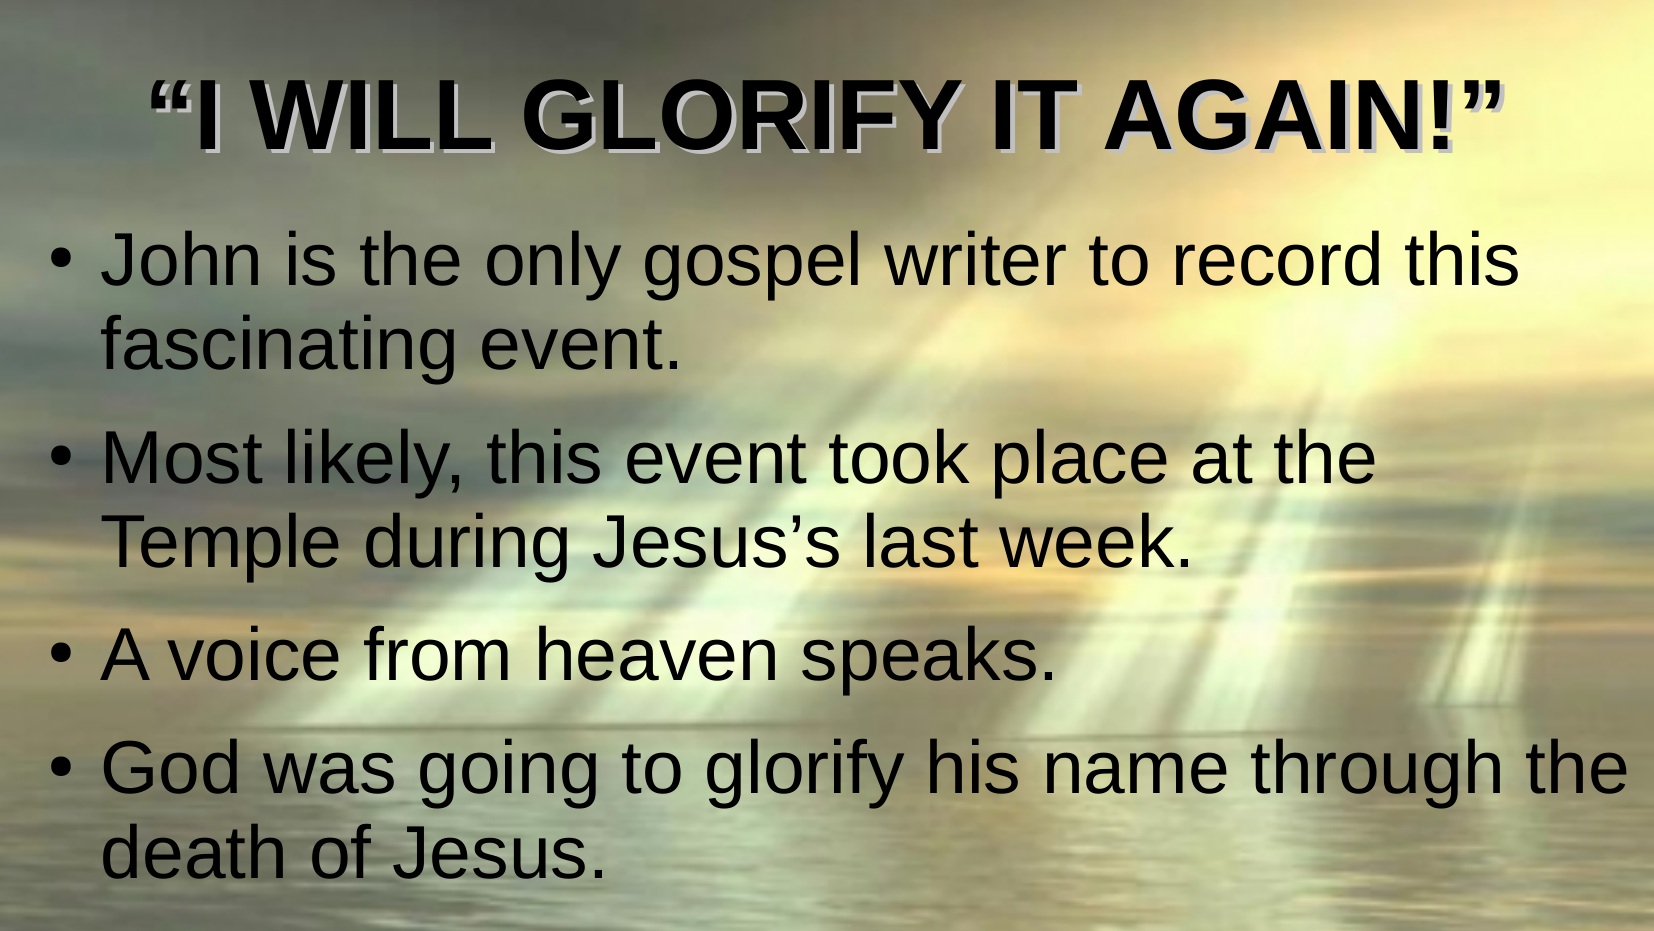

# “I WILL GLORIFY IT AGAIN!”
John is the only gospel writer to record this fascinating event.
Most likely, this event took place at the Temple during Jesus’s last week.
A voice from heaven speaks.
God was going to glorify his name through the death of Jesus.